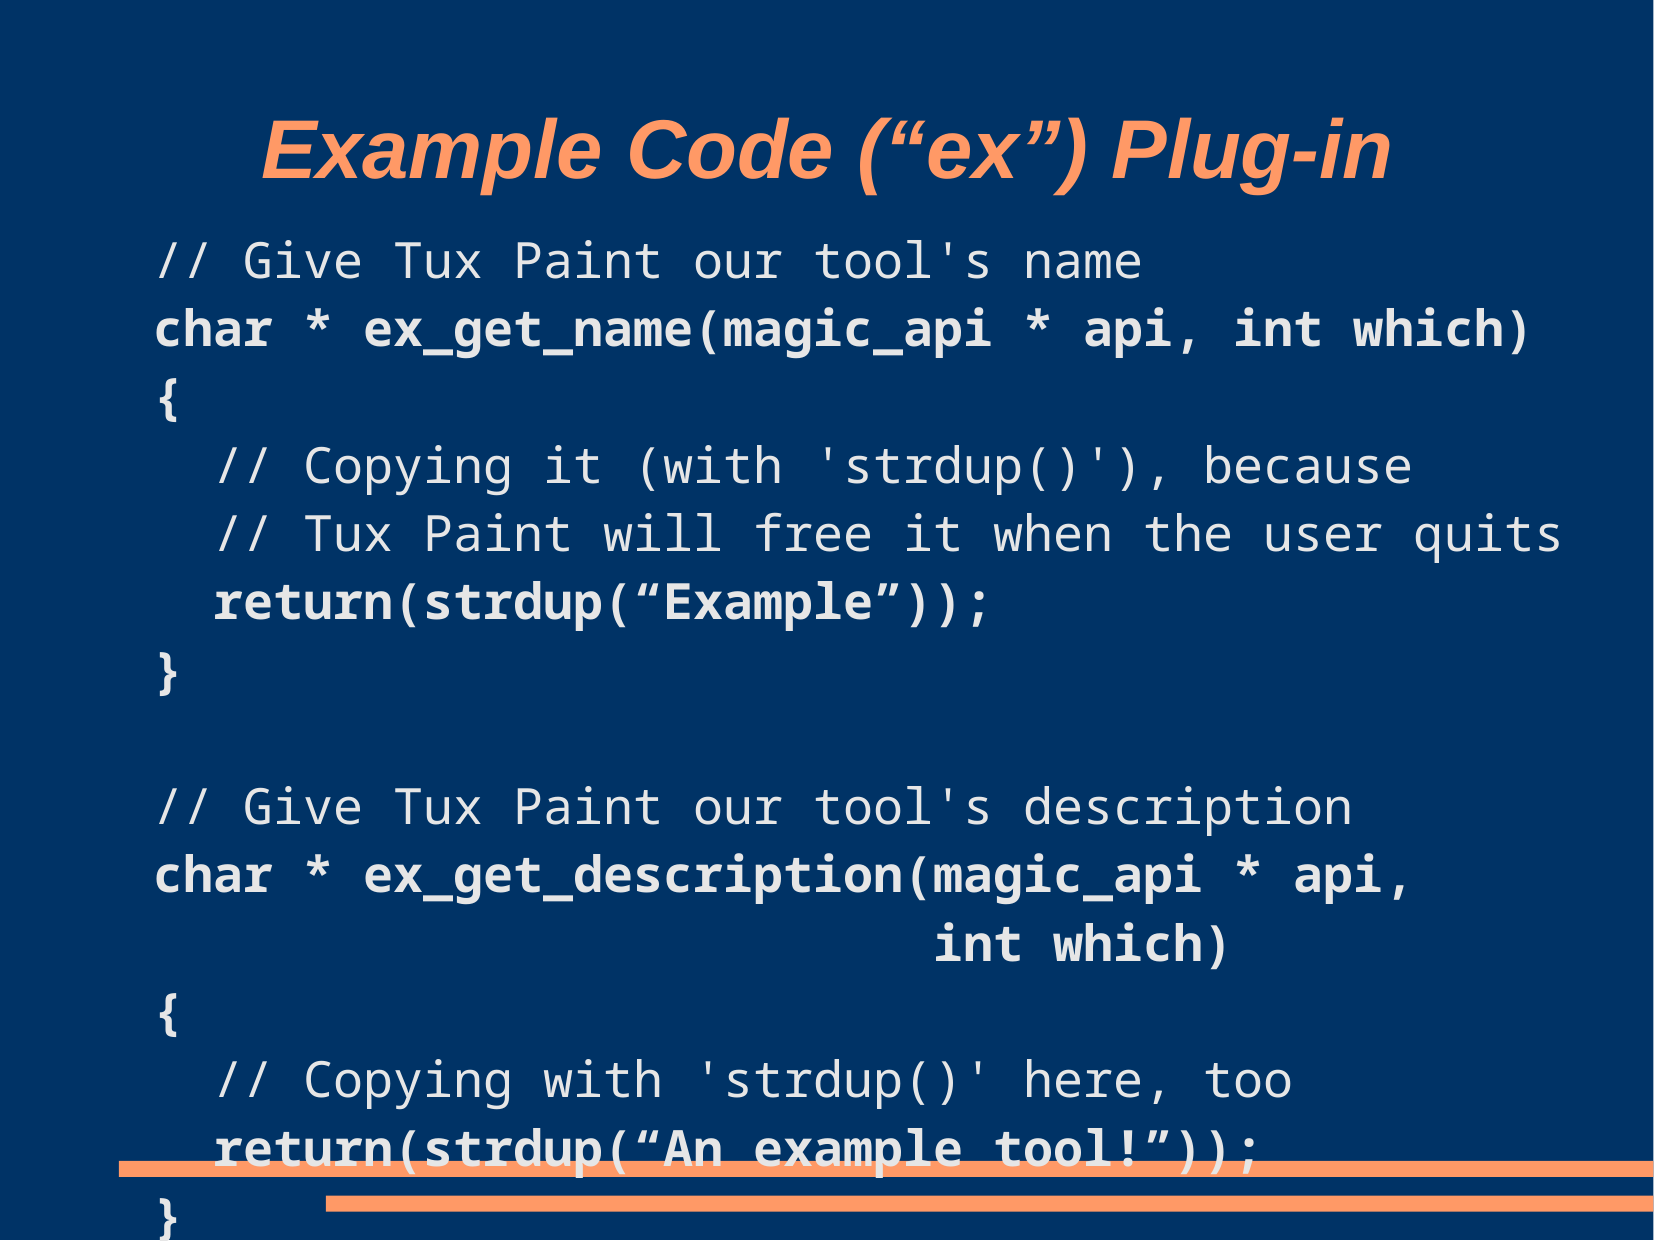

# Example Code (“ex”) Plug-in
// Give Tux Paint our tool's name
char * ex_get_name(magic_api * api, int which)
{
 // Copying it (with 'strdup()'), because
 // Tux Paint will free it when the user quits
 return(strdup(“Example”));
}
// Give Tux Paint our tool's description
char * ex_get_description(magic_api * api,
 int which)
{
 // Copying with 'strdup()' here, too
 return(strdup(“An example tool!”));
}